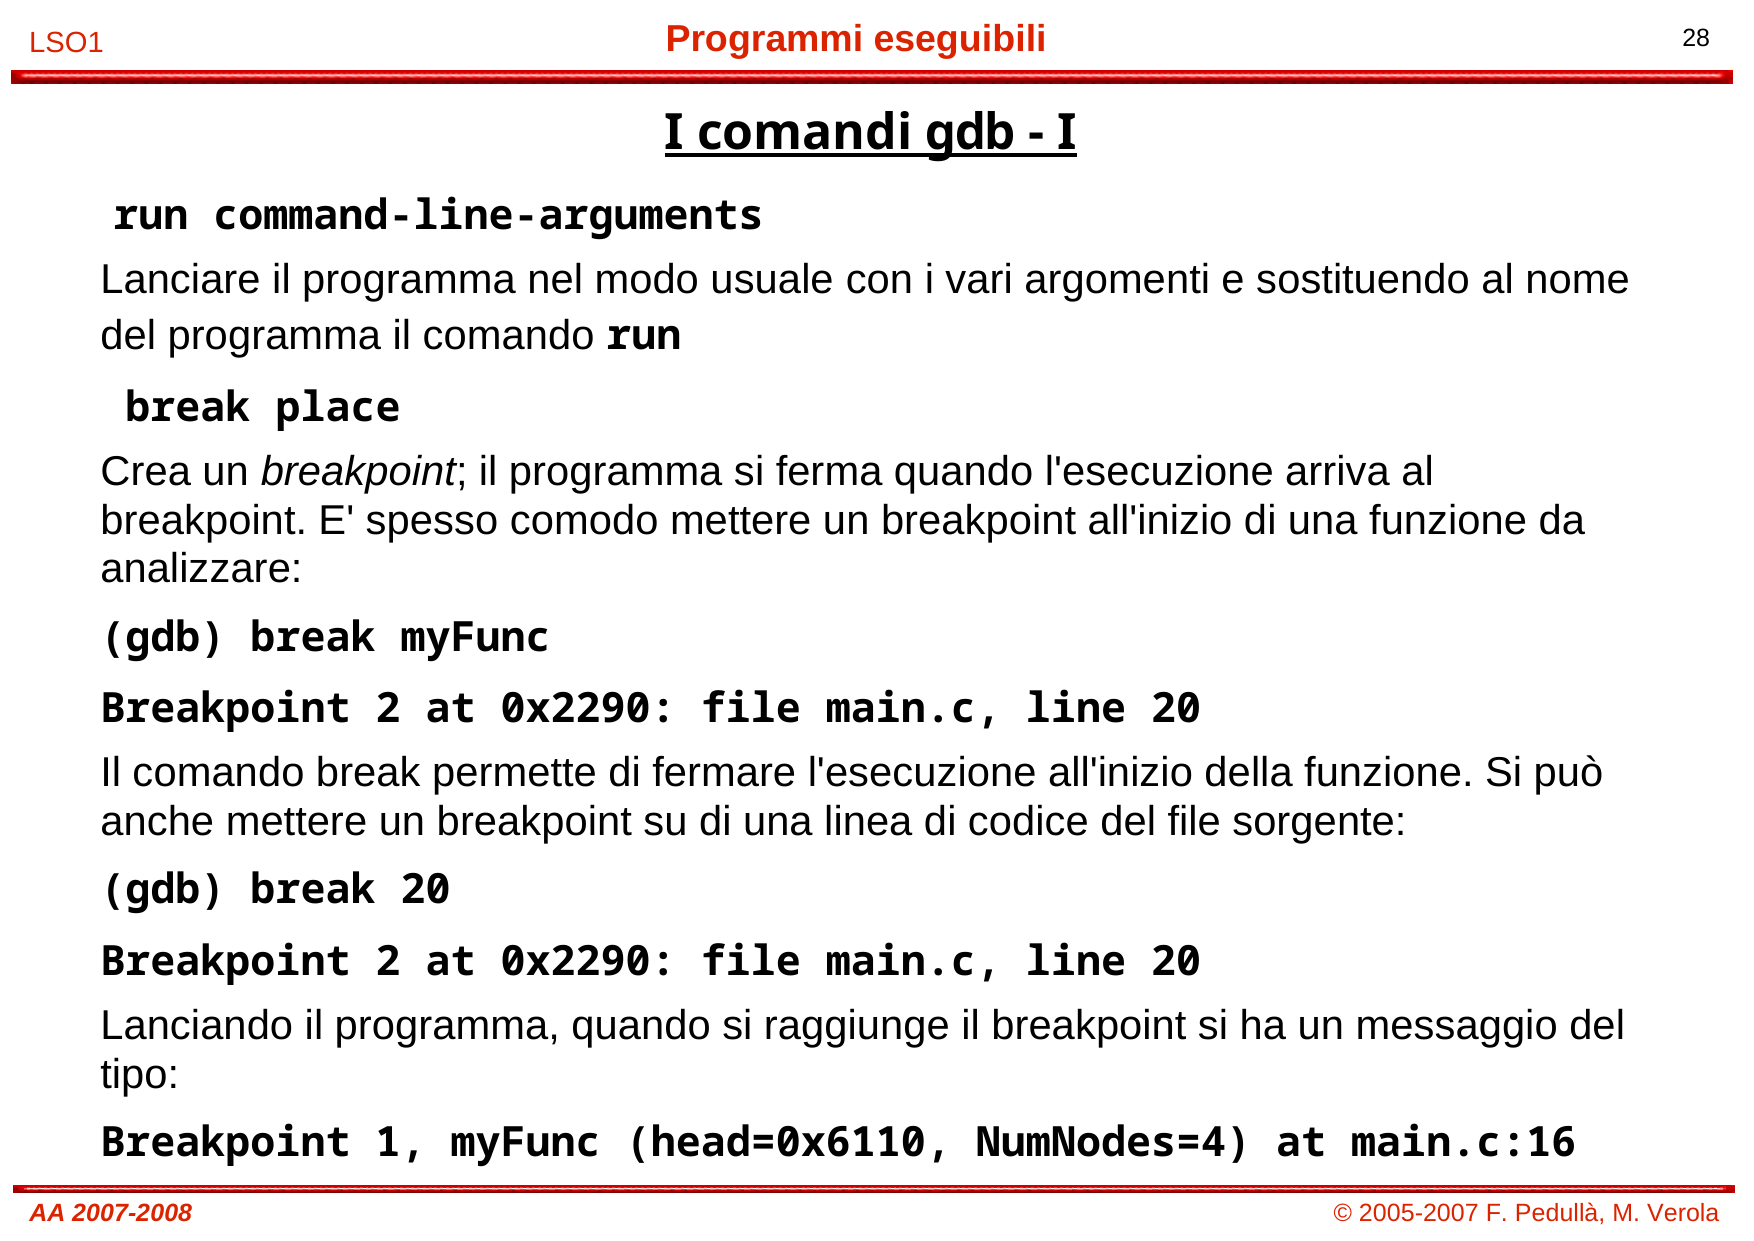

# I comandi gdb - I
 run command-line-arguments
Lanciare il programma nel modo usuale con i vari argomenti e sostituendo al nome del programma il comando run
 break place
Crea un breakpoint; il programma si ferma quando l'esecuzione arriva al breakpoint. E' spesso comodo mettere un breakpoint all'inizio di una funzione da analizzare:
(gdb) break myFunc
Breakpoint 2 at 0x2290: file main.c, line 20
Il comando break permette di fermare l'esecuzione all'inizio della funzione. Si può anche mettere un breakpoint su di una linea di codice del file sorgente:
(gdb) break 20
Breakpoint 2 at 0x2290: file main.c, line 20
Lanciando il programma, quando si raggiunge il breakpoint si ha un messaggio del tipo:
Breakpoint 1, myFunc (head=0x6110, NumNodes=4) at main.c:16